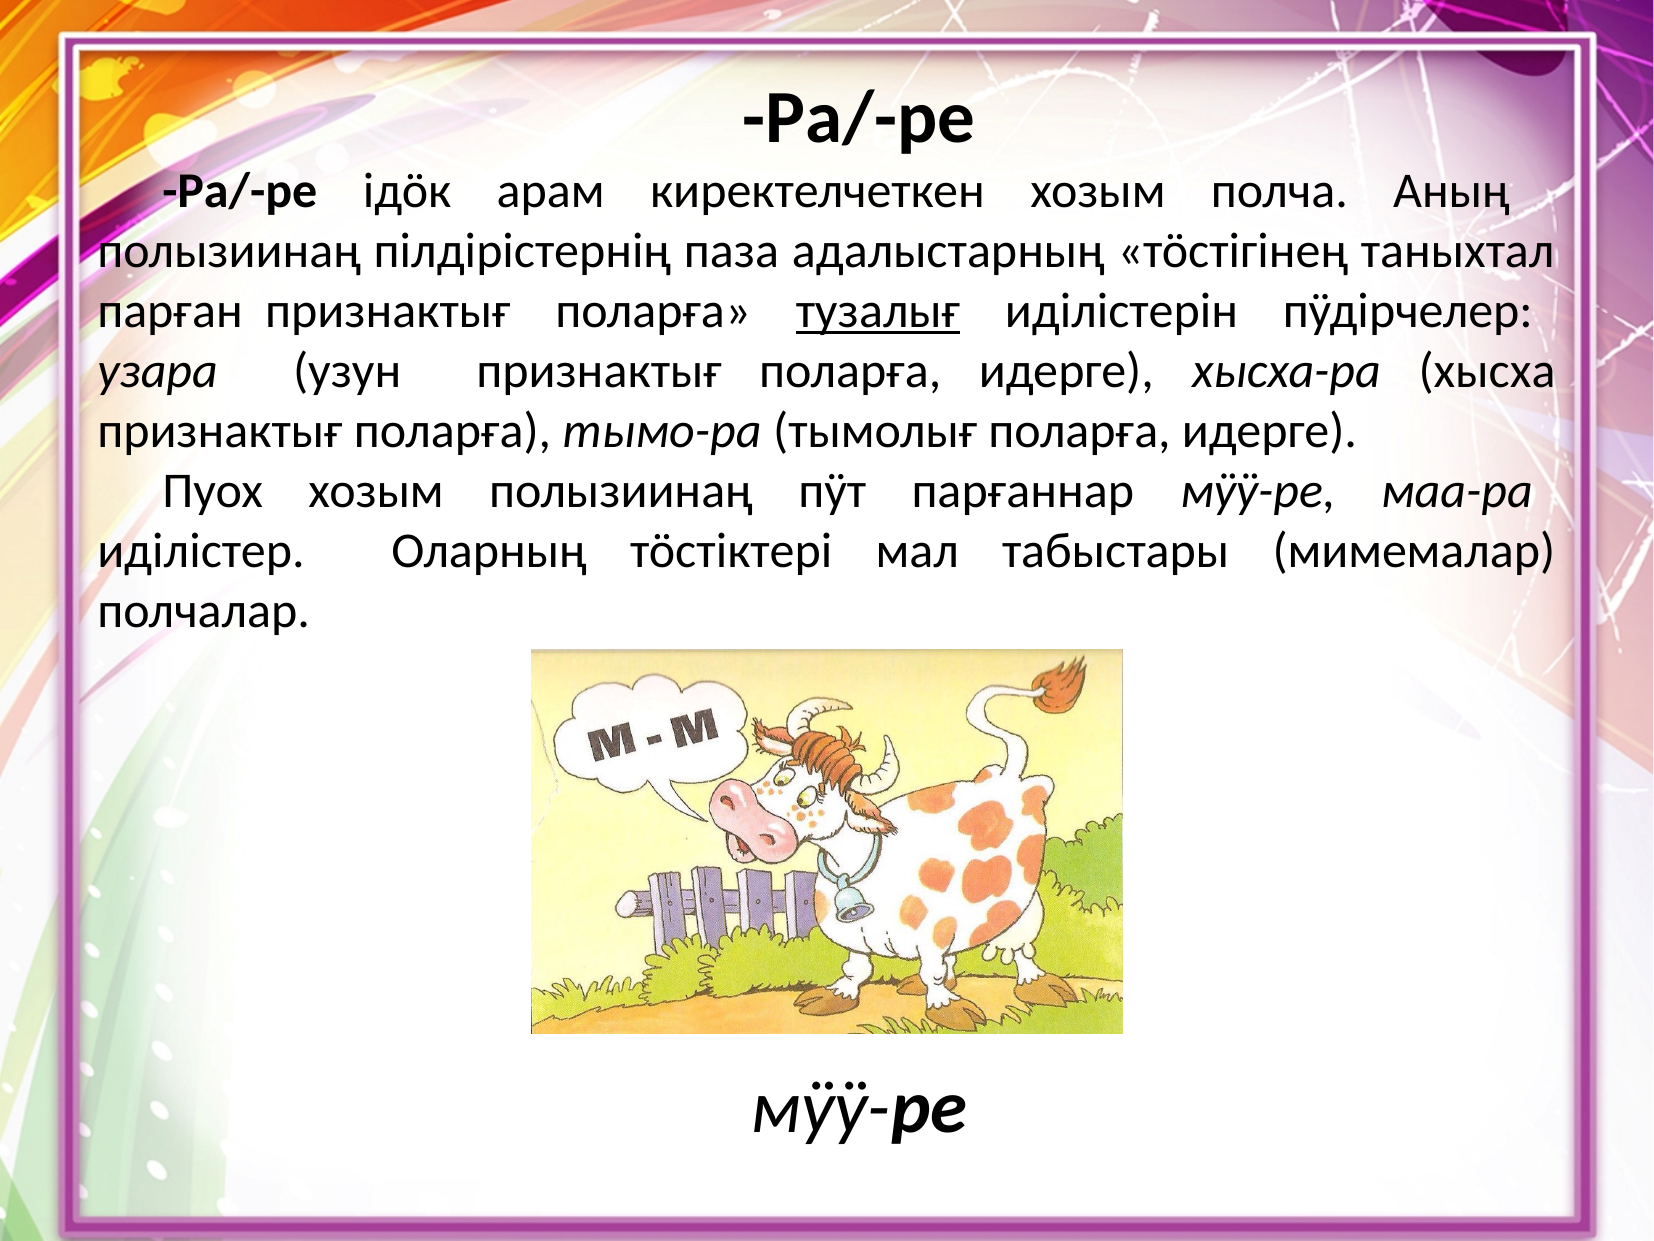

-Ра/-ре
-Ра/-ре iдӧк арам киректелчеткен хозым полча. Аның полызиинаң пілдірістернің паза адалыстарның «тӧстiгiнең таныхтал парған признактығ поларға» тузалығ идiлiстерiн пӱдiрчелер: узара (узун признактығ поларға, идерге), хысха-ра (хысха признактығ поларға), тымо-ра (тымолығ поларға, идерге).
Пуох хозым полызиинаң пӱт парғаннар мӱӱ-ре, маа-ра идiлiстер. Оларның тӧстiктерi мал табыстары (мимемалар) полчалар.
мӱӱ-ре